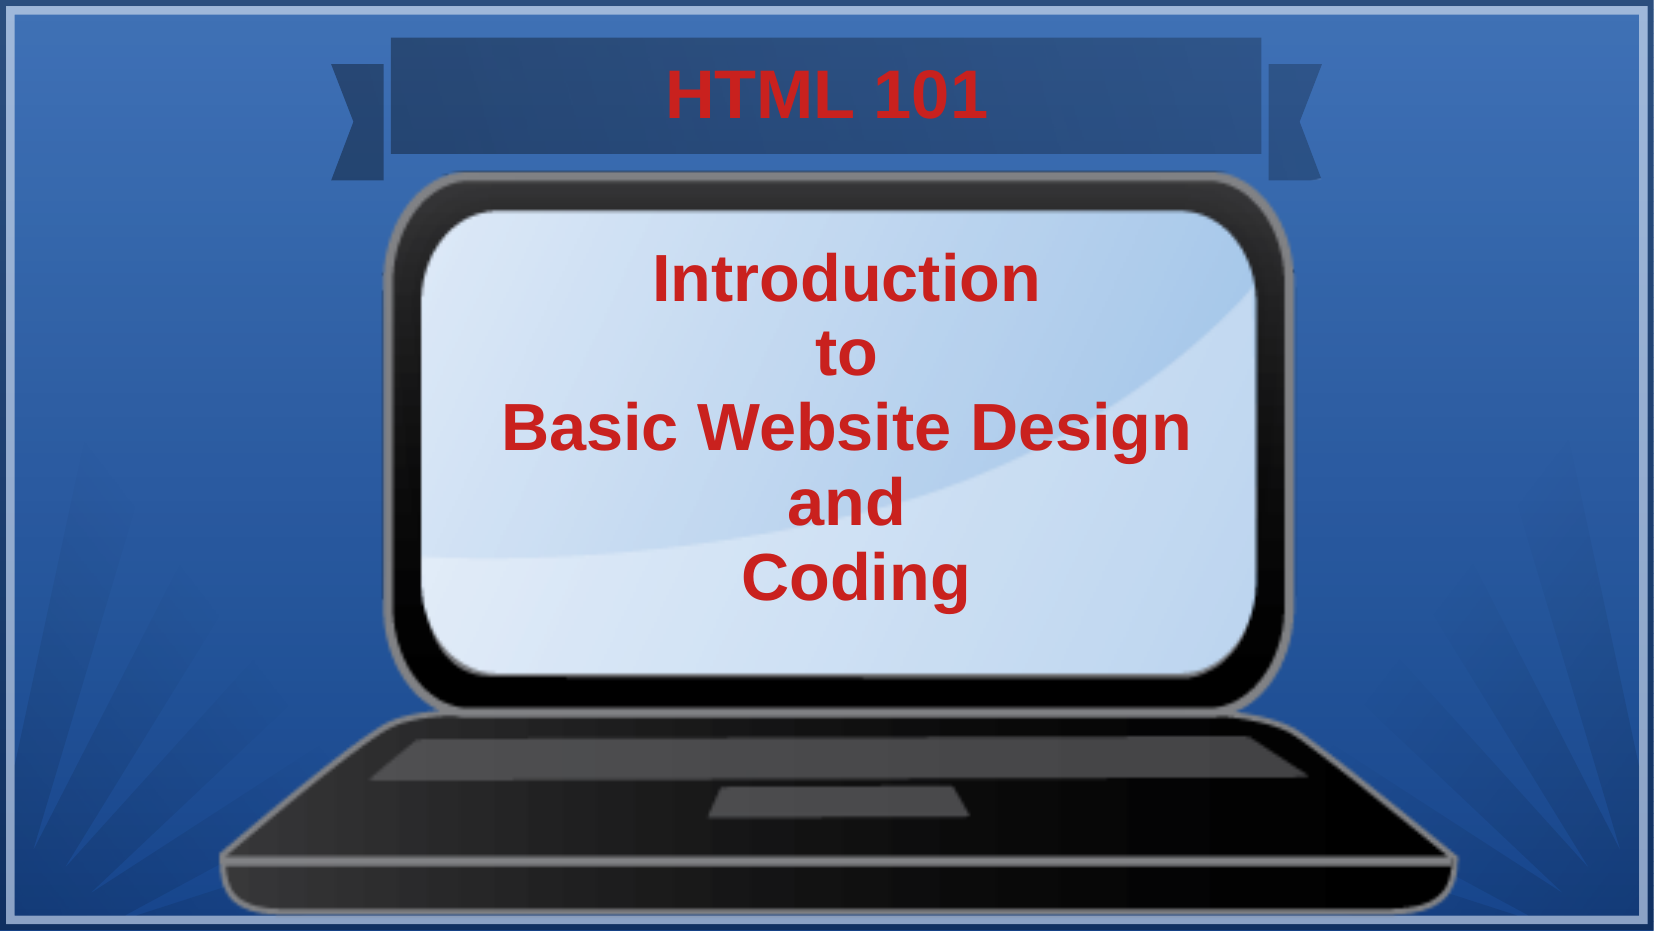

# HTML 101
Introduction
to
Basic Website Design
and
Coding